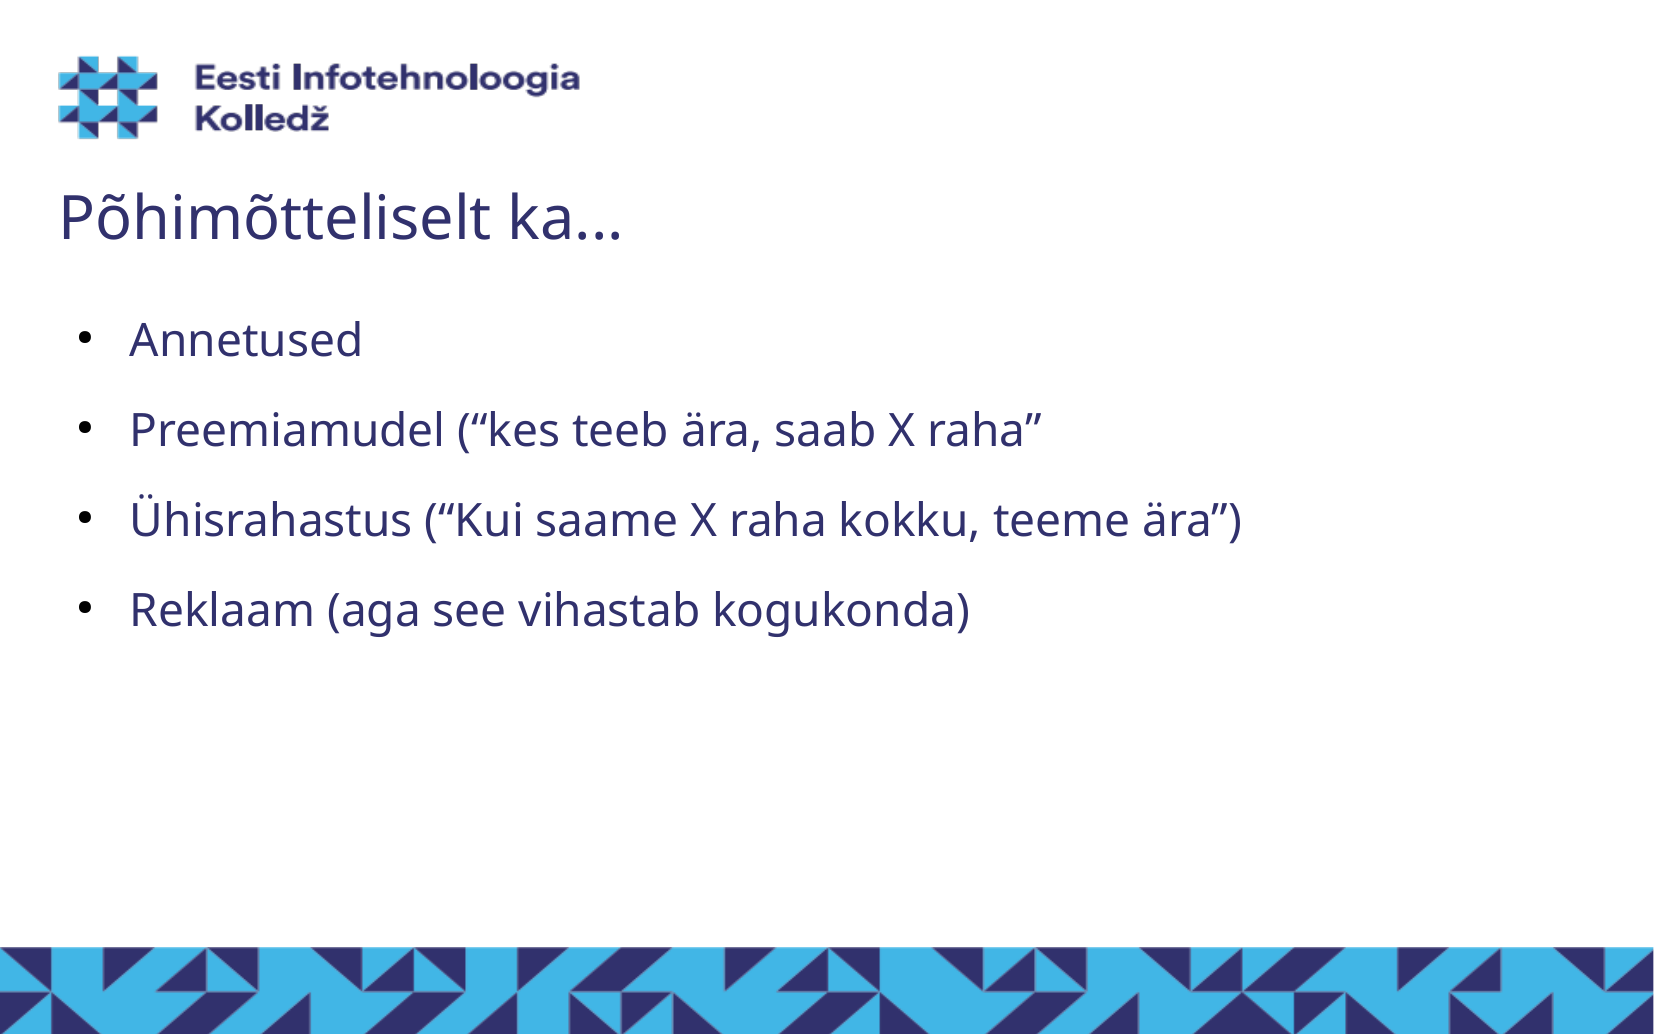

# Põhimõtteliselt ka...
Annetused
Preemiamudel (“kes teeb ära, saab X raha”
Ühisrahastus (“Kui saame X raha kokku, teeme ära”)
Reklaam (aga see vihastab kogukonda)